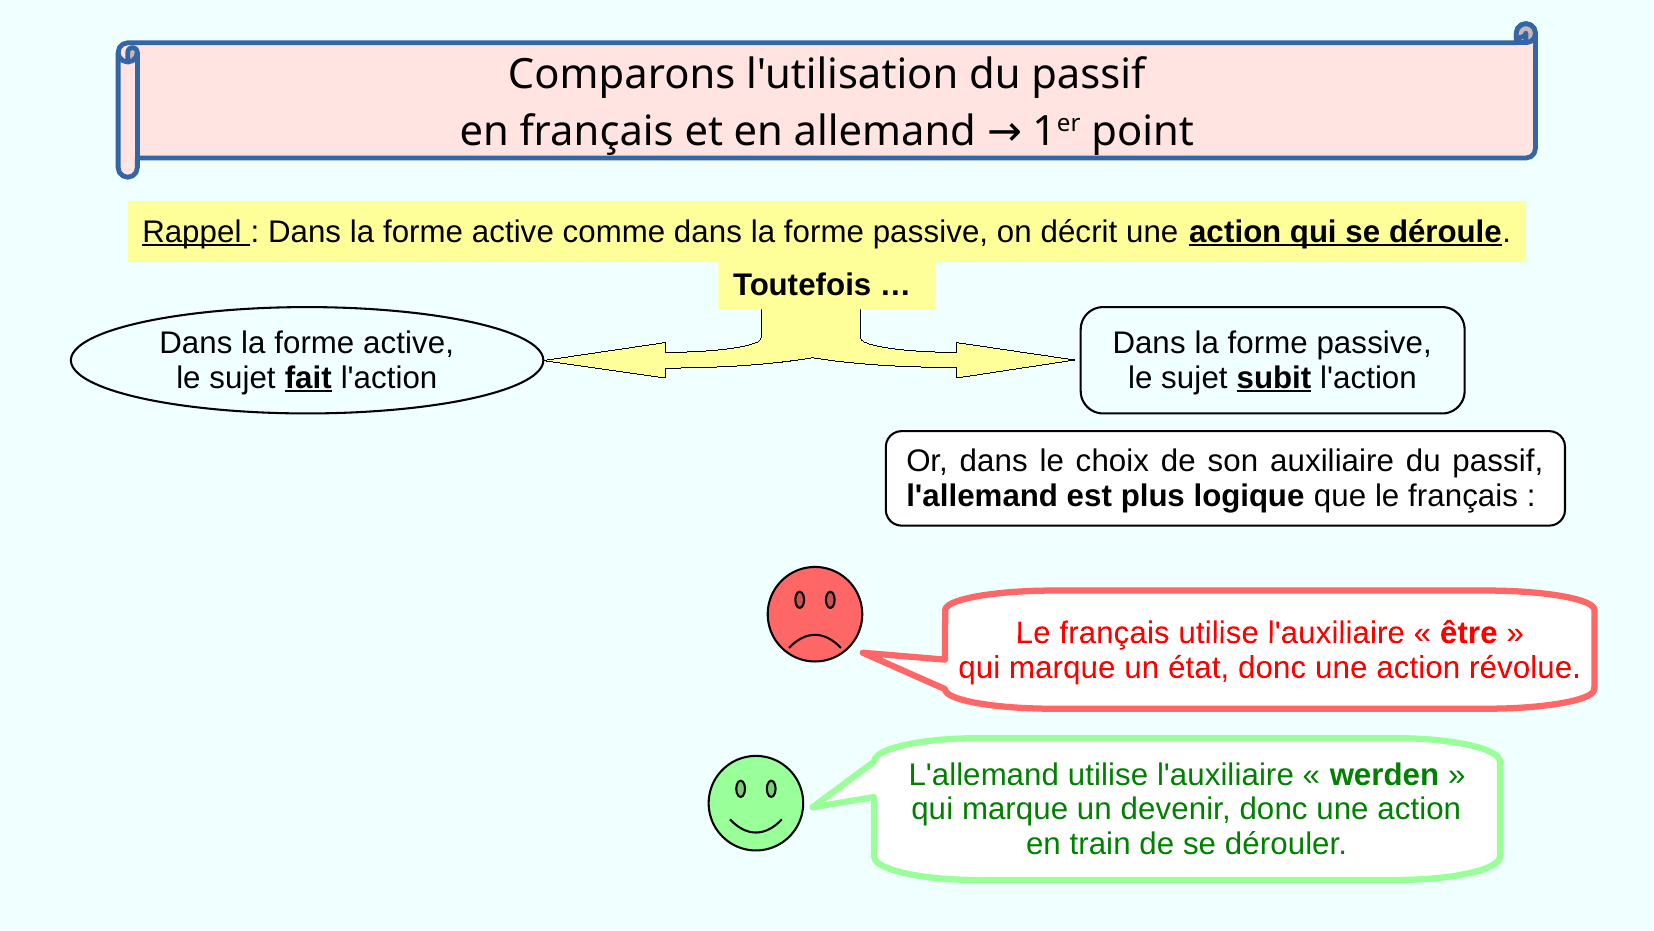

Comparons l'utilisation du passif
en français et en allemand → 1er point
Rappel : Dans la forme active comme dans la forme passive, on décrit une action qui se déroule.
Toutefois …
Dans la forme active, le sujet fait l'action
Dans la forme passive, le sujet subit l'action
Or, dans le choix de son auxiliaire du passif, l'allemand est plus logique que le français :
Le français utilise l'auxiliaire « être »
qui marque un état, donc une action révolue.
L'allemand utilise l'auxiliaire « werden »
qui marque un devenir, donc une action
en train de se dérouler.